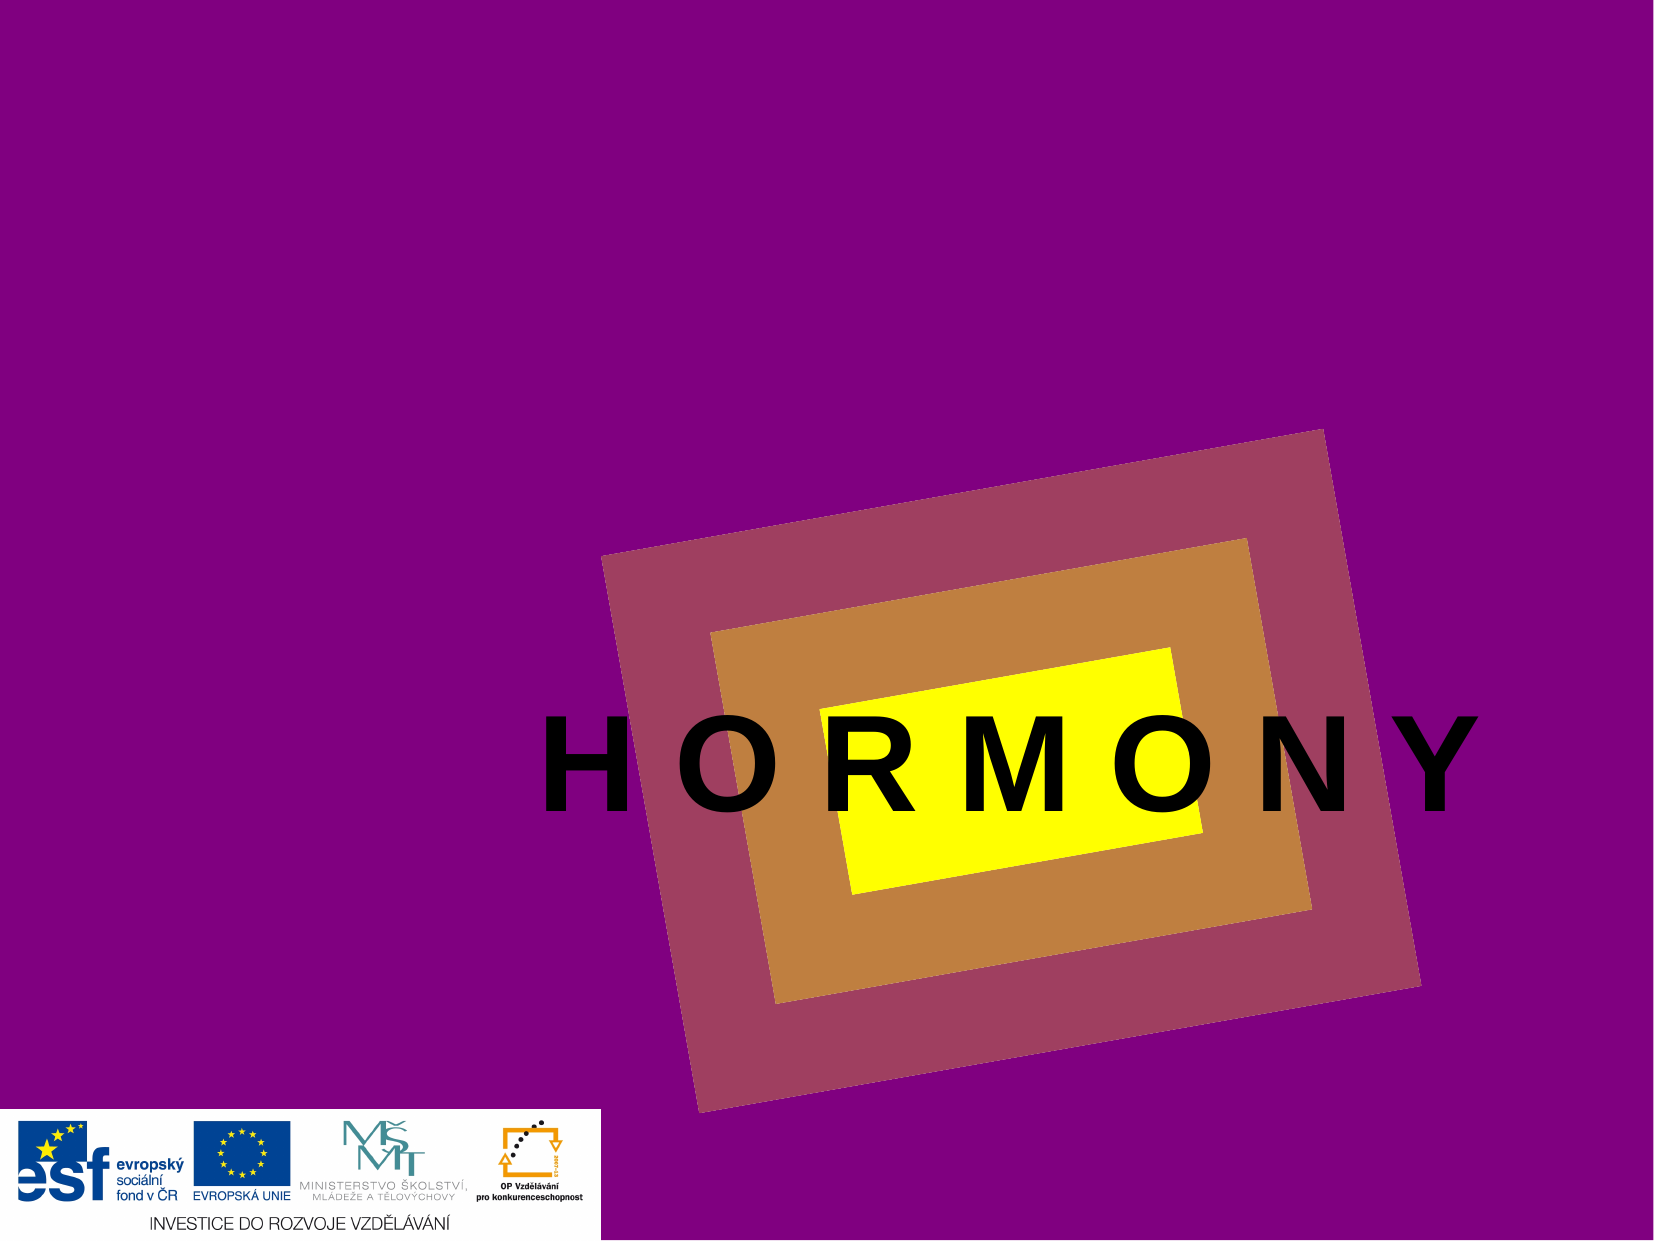

# H O R M O N Y